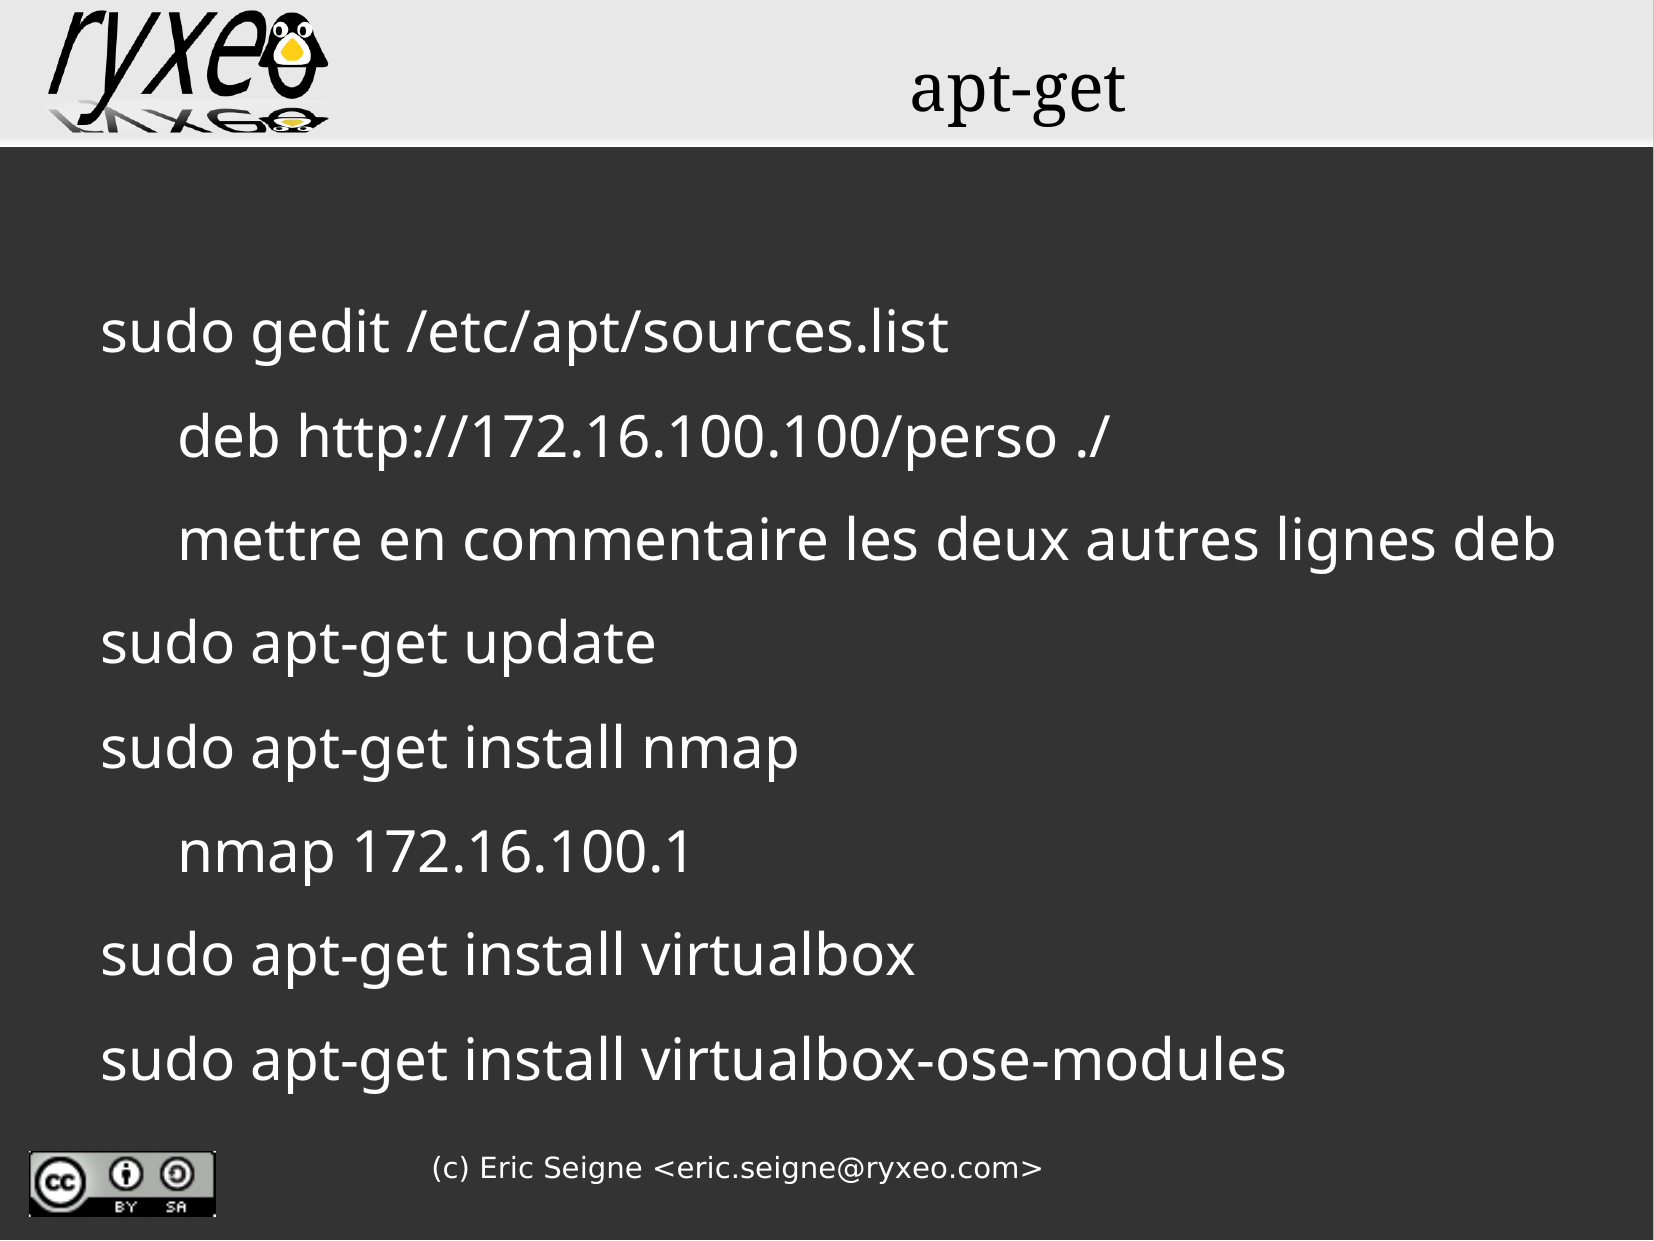

# apt-get
sudo gedit /etc/apt/sources.list
deb http://172.16.100.100/perso ./
mettre en commentaire les deux autres lignes deb
sudo apt-get update
sudo apt-get install nmap
nmap 172.16.100.1
sudo apt-get install virtualbox
sudo apt-get install virtualbox-ose-modules